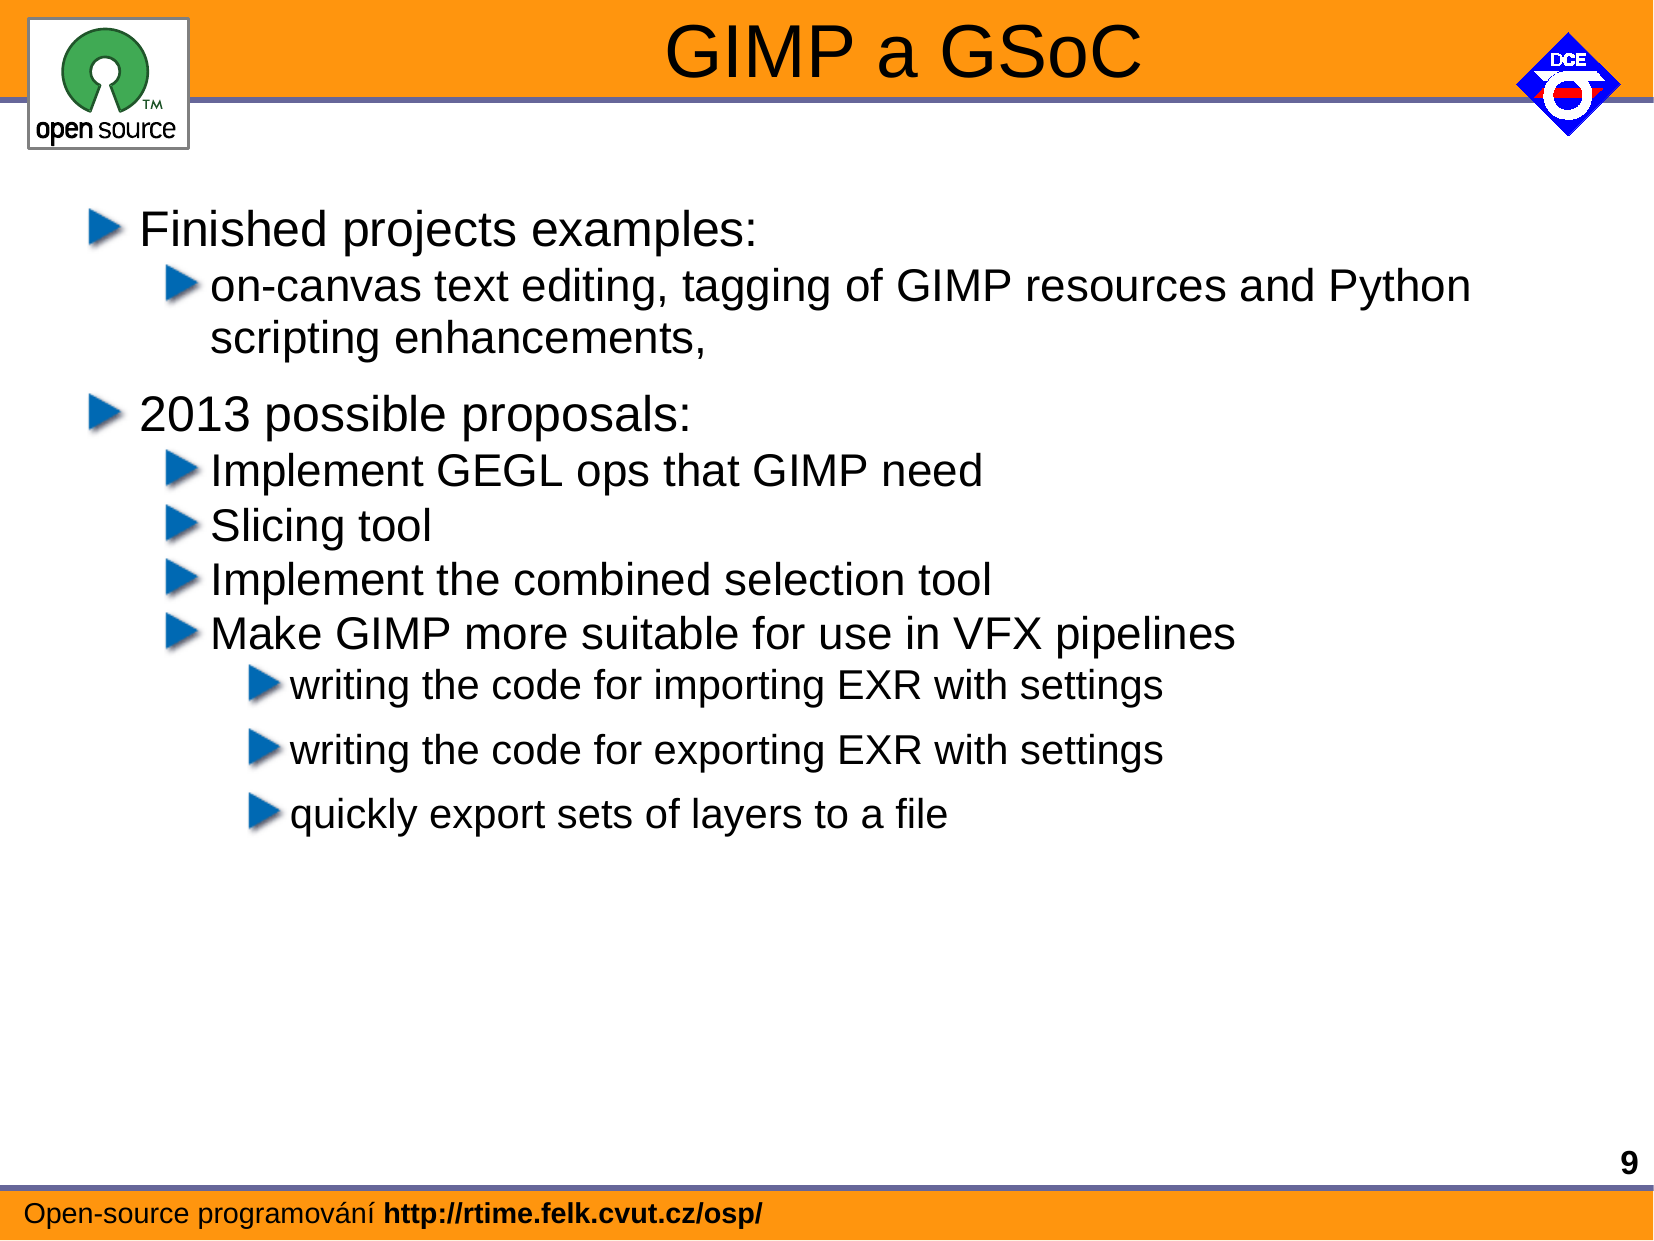

# GIMP a GSoC
Finished projects examples:
on-canvas text editing, tagging of GIMP resources and Python scripting enhancements,
2013 possible proposals:
Implement GEGL ops that GIMP need
Slicing tool
Implement the combined selection tool
Make GIMP more suitable for use in VFX pipelines
writing the code for importing EXR with settings
writing the code for exporting EXR with settings
quickly export sets of layers to a file